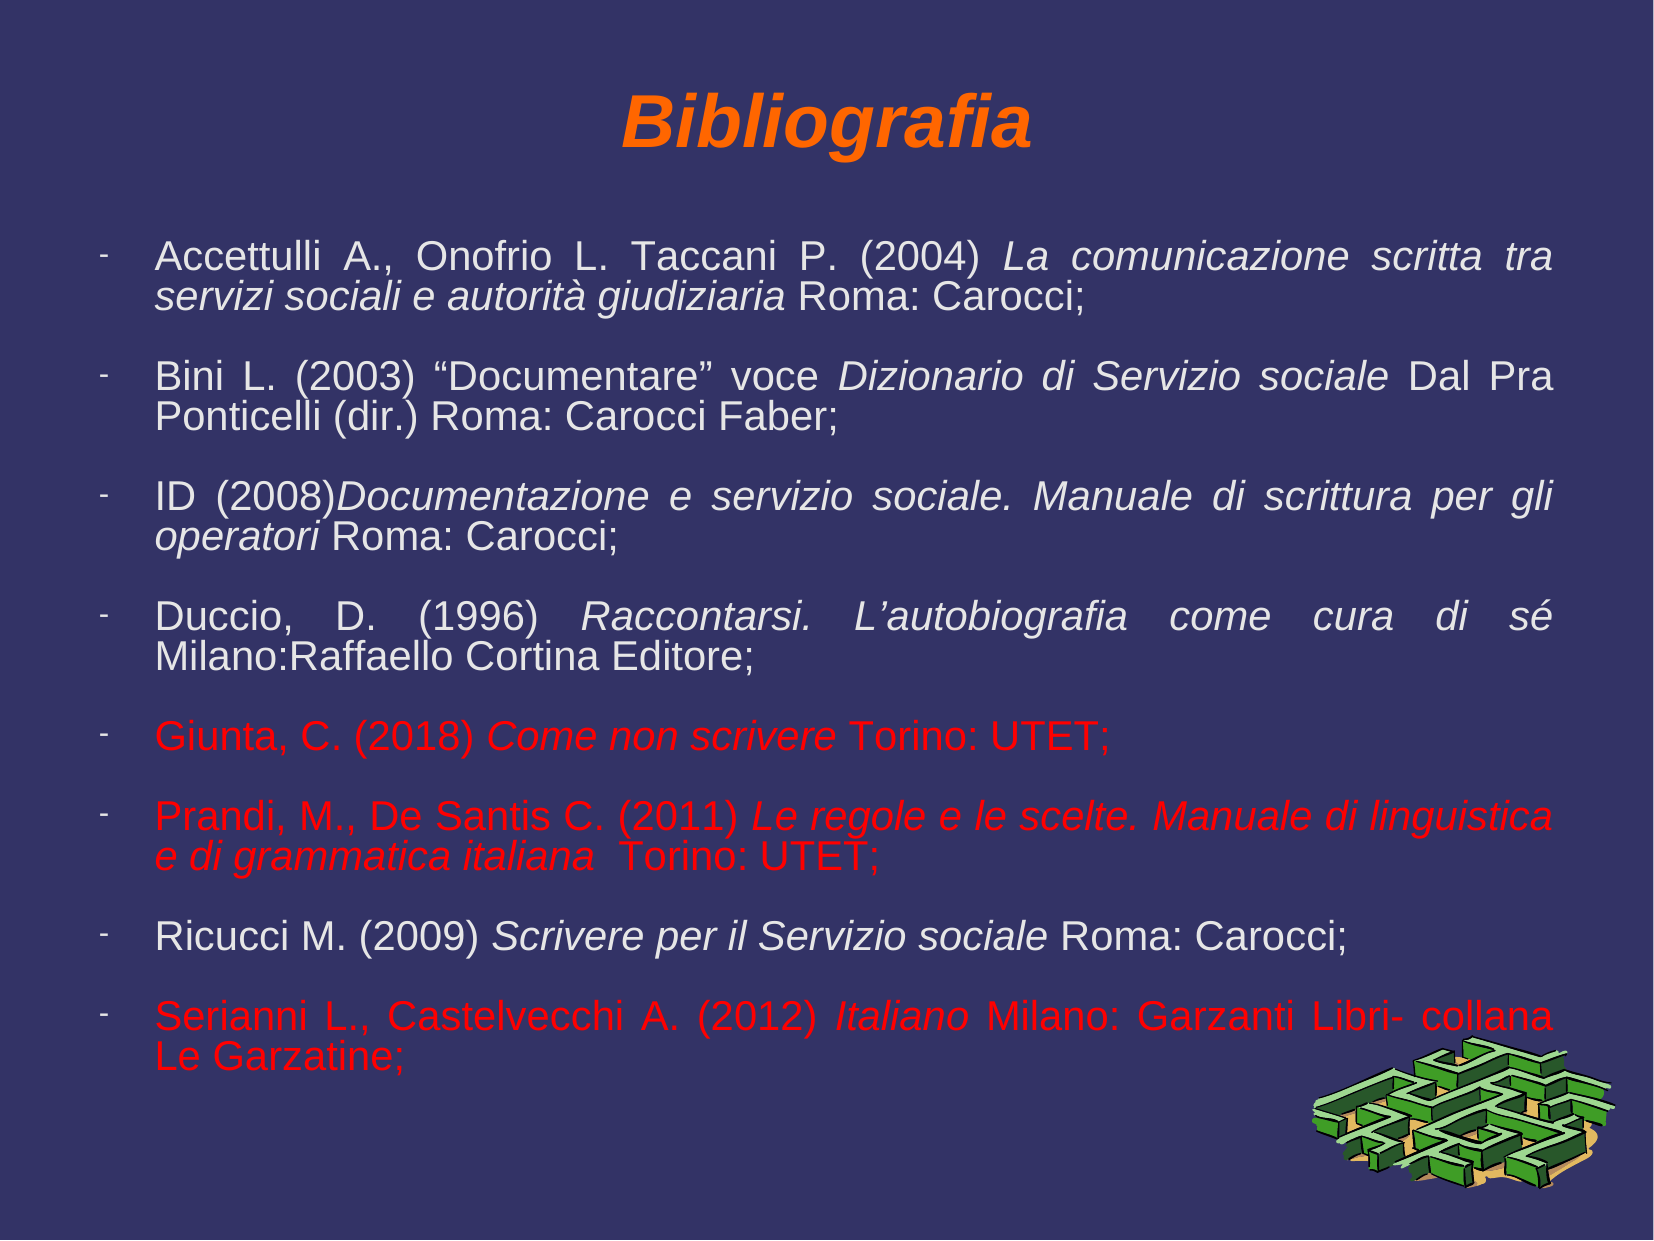

Bibliografia
Accettulli A., Onofrio L. Taccani P. (2004) La comunicazione scritta tra servizi sociali e autorità giudiziaria Roma: Carocci;
Bini L. (2003) “Documentare” voce Dizionario di Servizio sociale Dal Pra Ponticelli (dir.) Roma: Carocci Faber;
ID (2008)Documentazione e servizio sociale. Manuale di scrittura per gli operatori Roma: Carocci;
Duccio, D. (1996) Raccontarsi. L’autobiografia come cura di sé Milano:Raffaello Cortina Editore;
Giunta, C. (2018) Come non scrivere Torino: UTET;
Prandi, M., De Santis C. (2011) Le regole e le scelte. Manuale di linguistica e di grammatica italiana Torino: UTET;
Ricucci M. (2009) Scrivere per il Servizio sociale Roma: Carocci;
Serianni L., Castelvecchi A. (2012) Italiano Milano: Garzanti Libri- collana Le Garzatine;